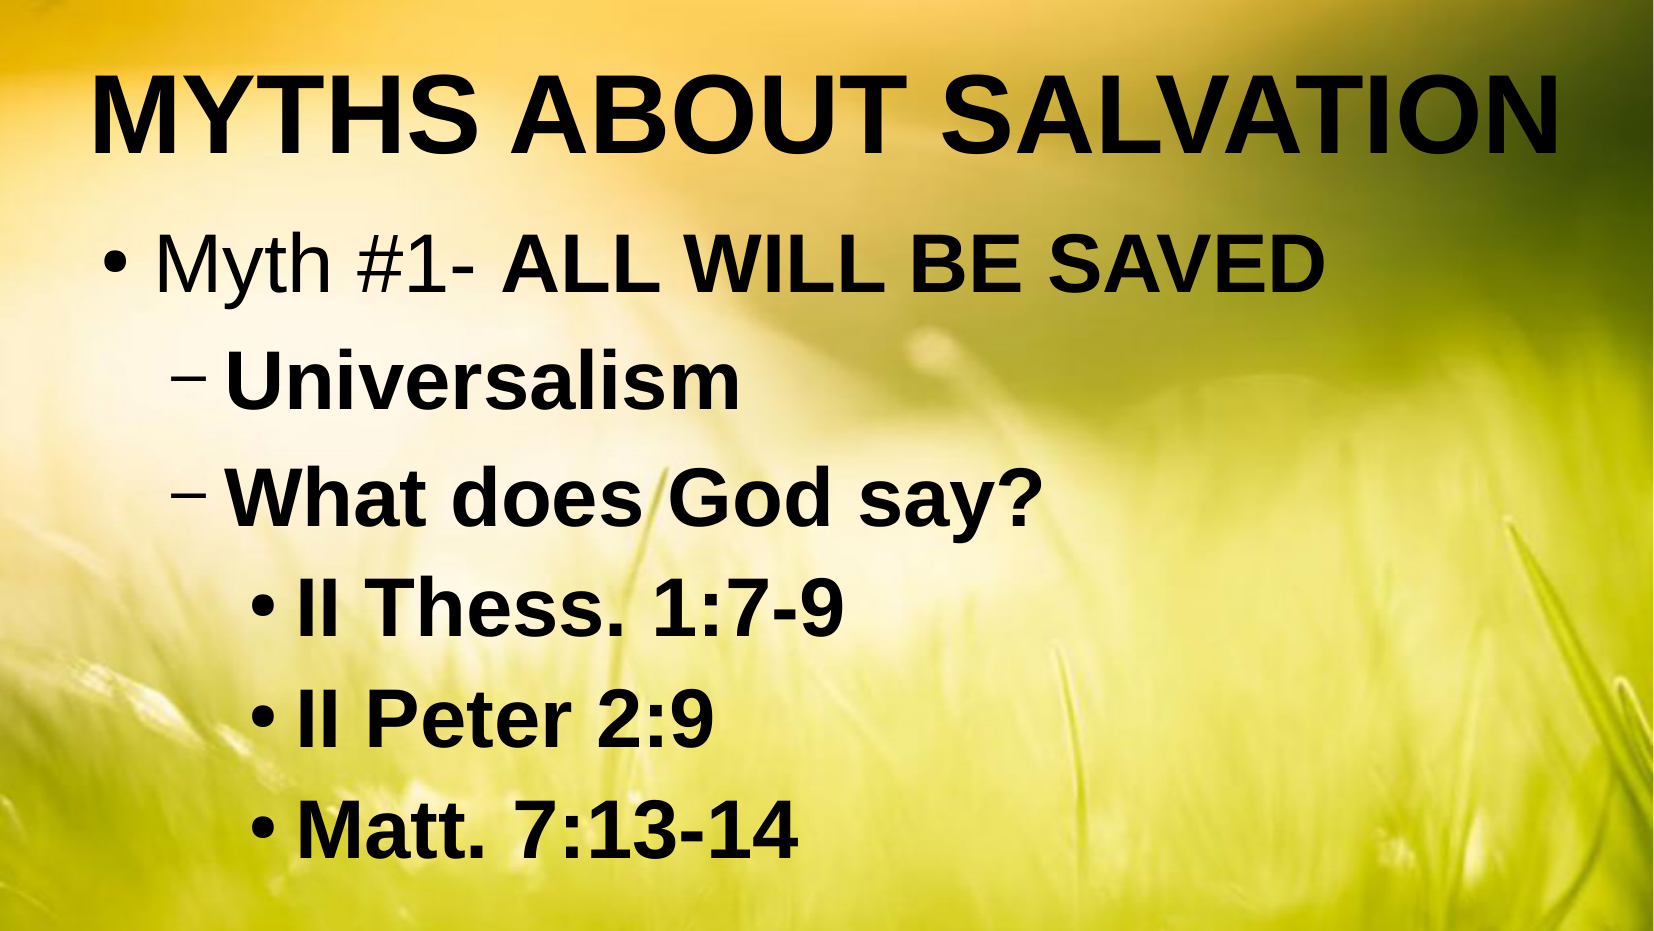

# MYTHS ABOUT SALVATION
Myth #1- ALL WILL BE SAVED
Universalism
What does God say?
II Thess. 1:7-9
II Peter 2:9
Matt. 7:13-14